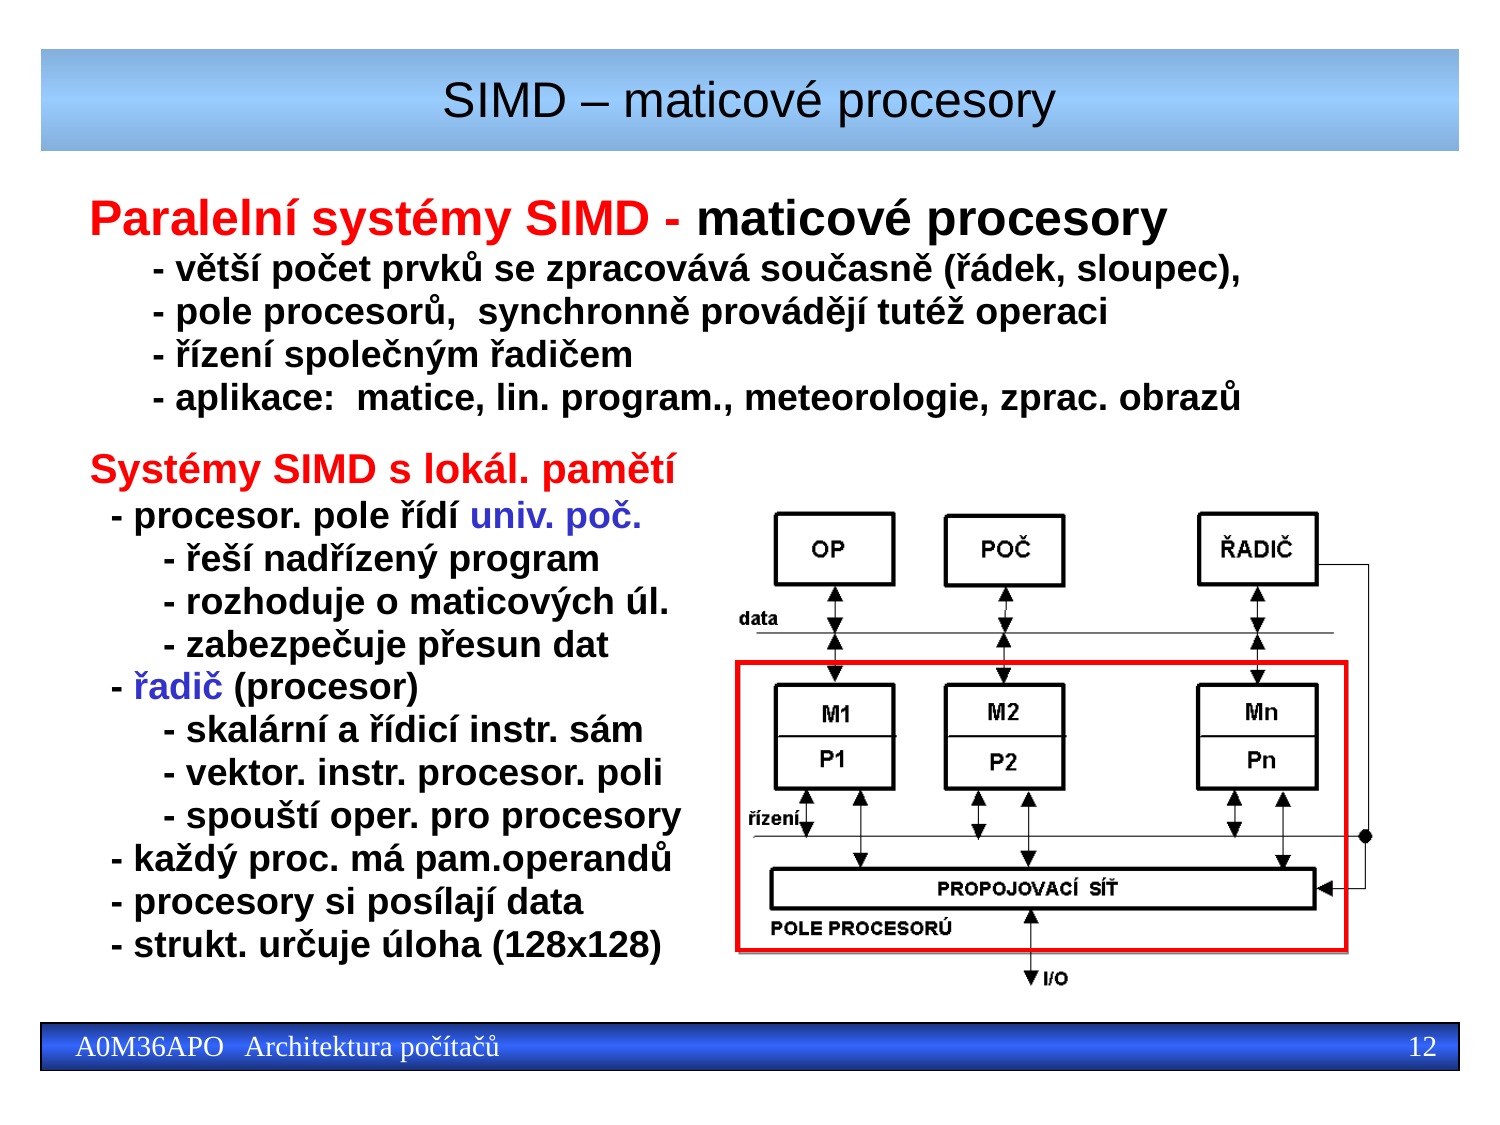

# SIMD – maticové procesory
Paralelní systémy SIMD - maticové procesory
- větší počet prvků se zpracovává současně (řádek, sloupec),
- pole procesorů, synchronně provádějí tutéž operaci
- řízení společným řadičem
- aplikace: matice, lin. program., meteorologie, zprac. obrazů
Systémy SIMD s lokál. pamětí
 - procesor. pole řídí univ. poč.
 - řeší nadřízený program
 - rozhoduje o maticových úl.
 - zabezpečuje přesun dat
 - řadič (procesor)
 - skalární a řídicí instr. sám
 - vektor. instr. procesor. poli
 - spouští oper. pro procesory
 - každý proc. má pam.operandů
 - procesory si posílají data
 - strukt. určuje úloha (128x128)
A0M36APO Architektura počítačů
12